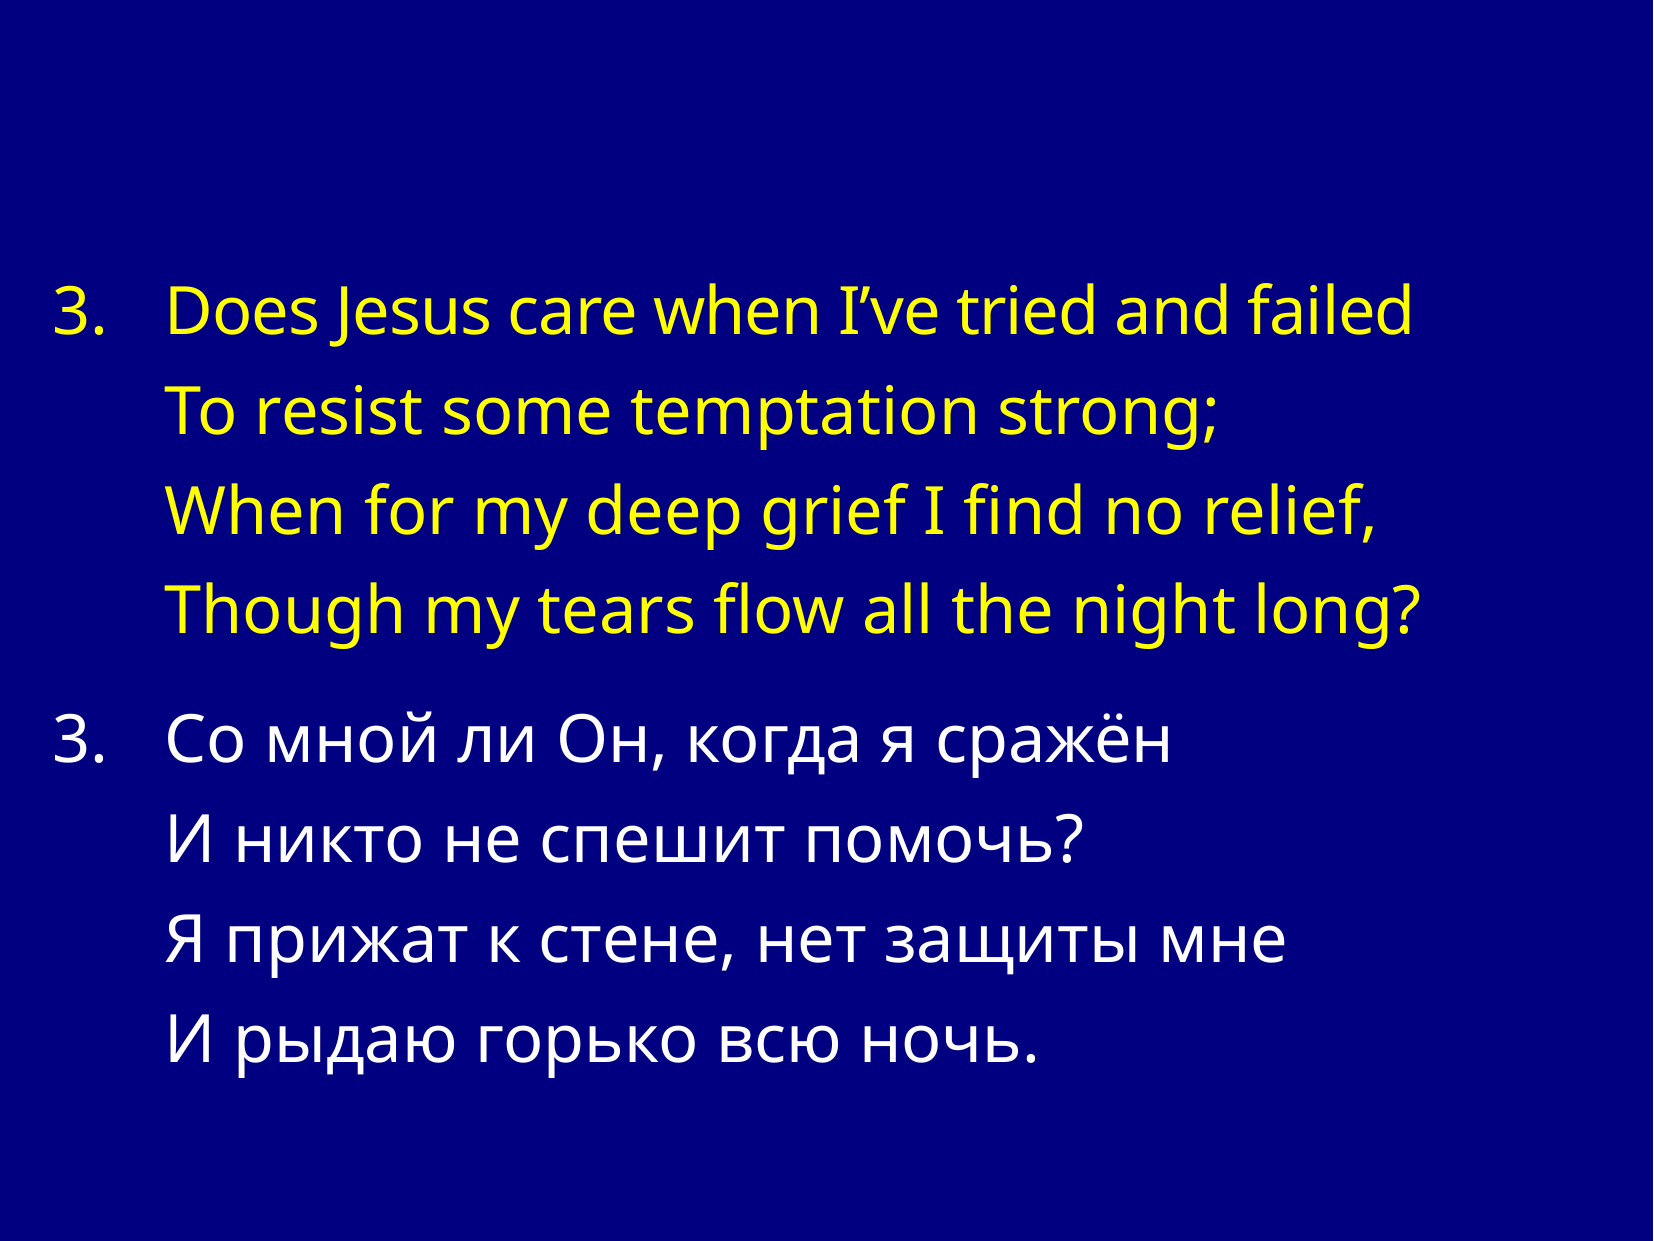

3.	Does Jesus care when I’ve tried and failed
	To resist some temptation strong;
	When for my deep grief I find no relief,
	Though my tears flow all the night long?
3.	Со мной ли Он, когда я сражён
	И никто не спешит помочь?
	Я прижат к стене, нет защиты мне
	И рыдаю горько всю ночь.